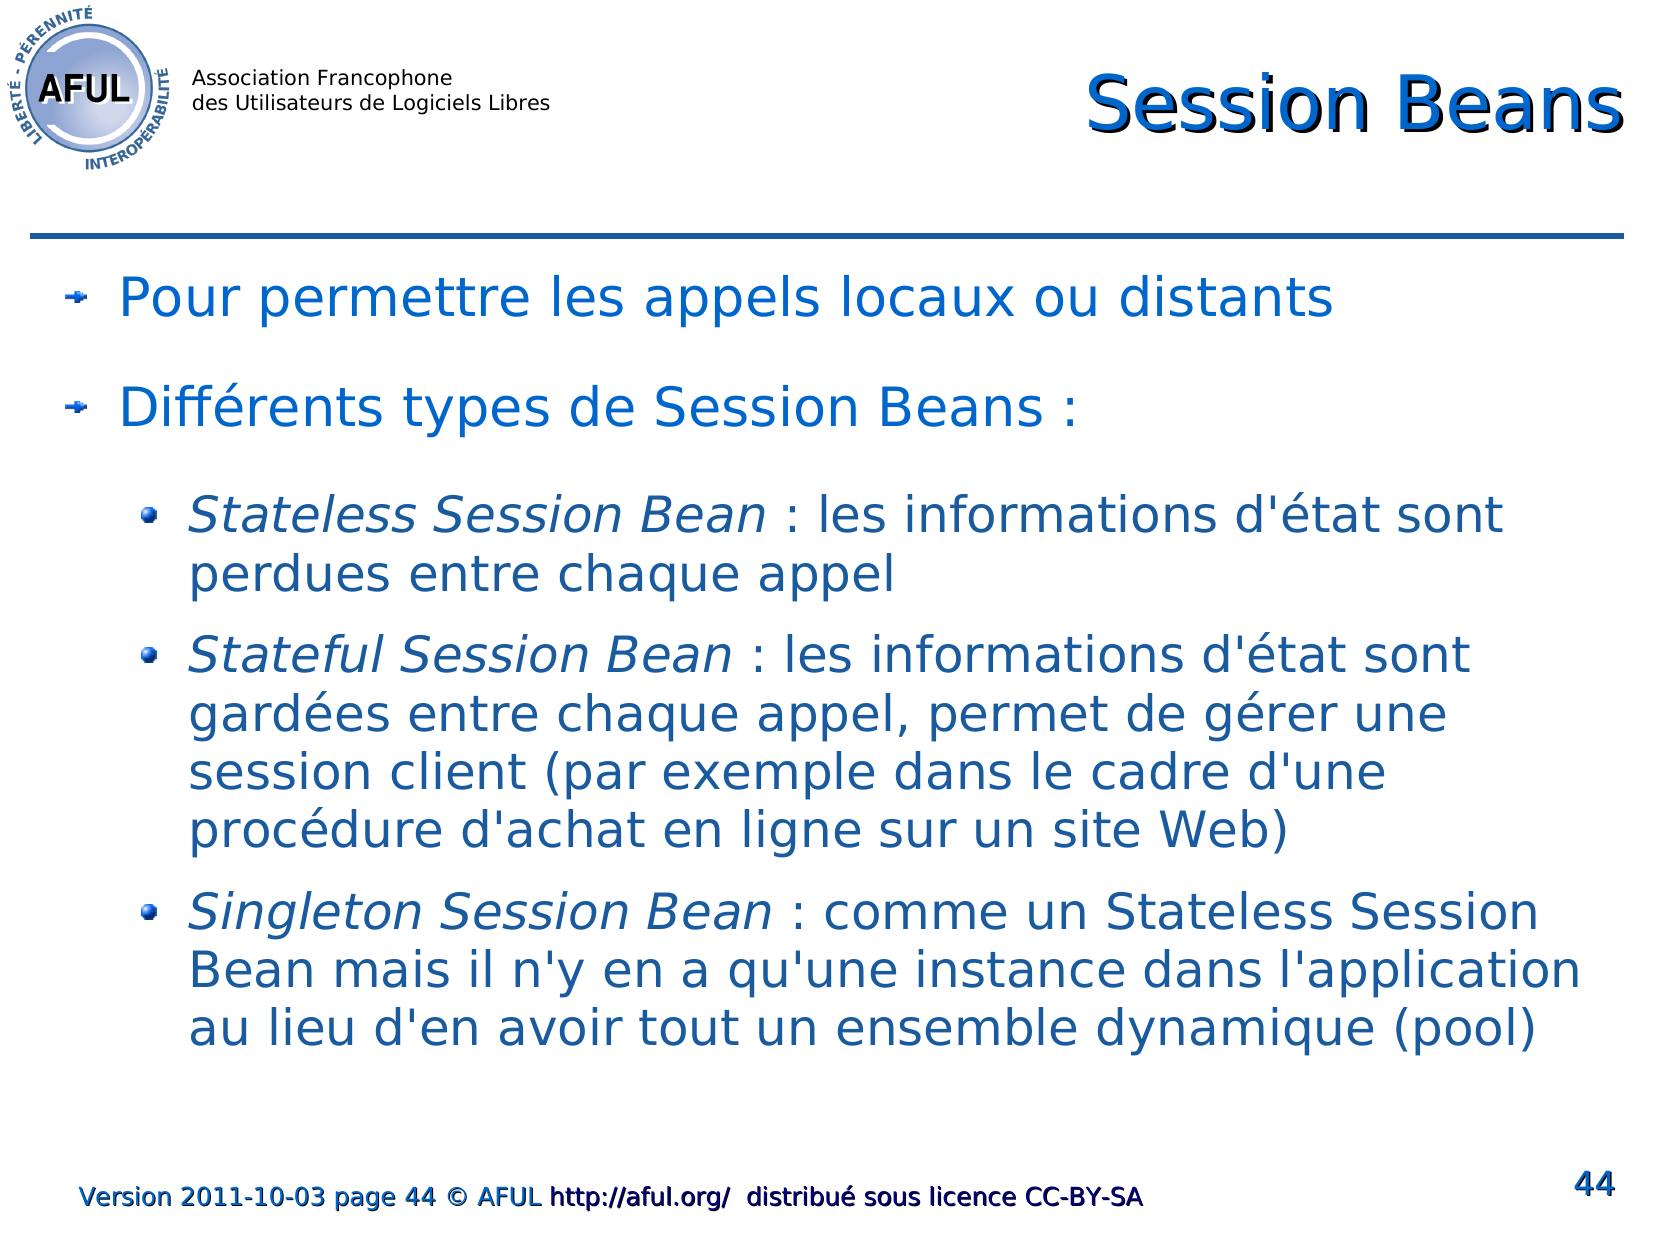

# Session Beans
Pour permettre les appels locaux ou distants
Différents types de Session Beans :
Stateless Session Bean : les informations d'état sont perdues entre chaque appel
Stateful Session Bean : les informations d'état sont gardées entre chaque appel, permet de gérer une session client (par exemple dans le cadre d'une procédure d'achat en ligne sur un site Web)
Singleton Session Bean : comme un Stateless Session Bean mais il n'y en a qu'une instance dans l'application au lieu d'en avoir tout un ensemble dynamique (pool)